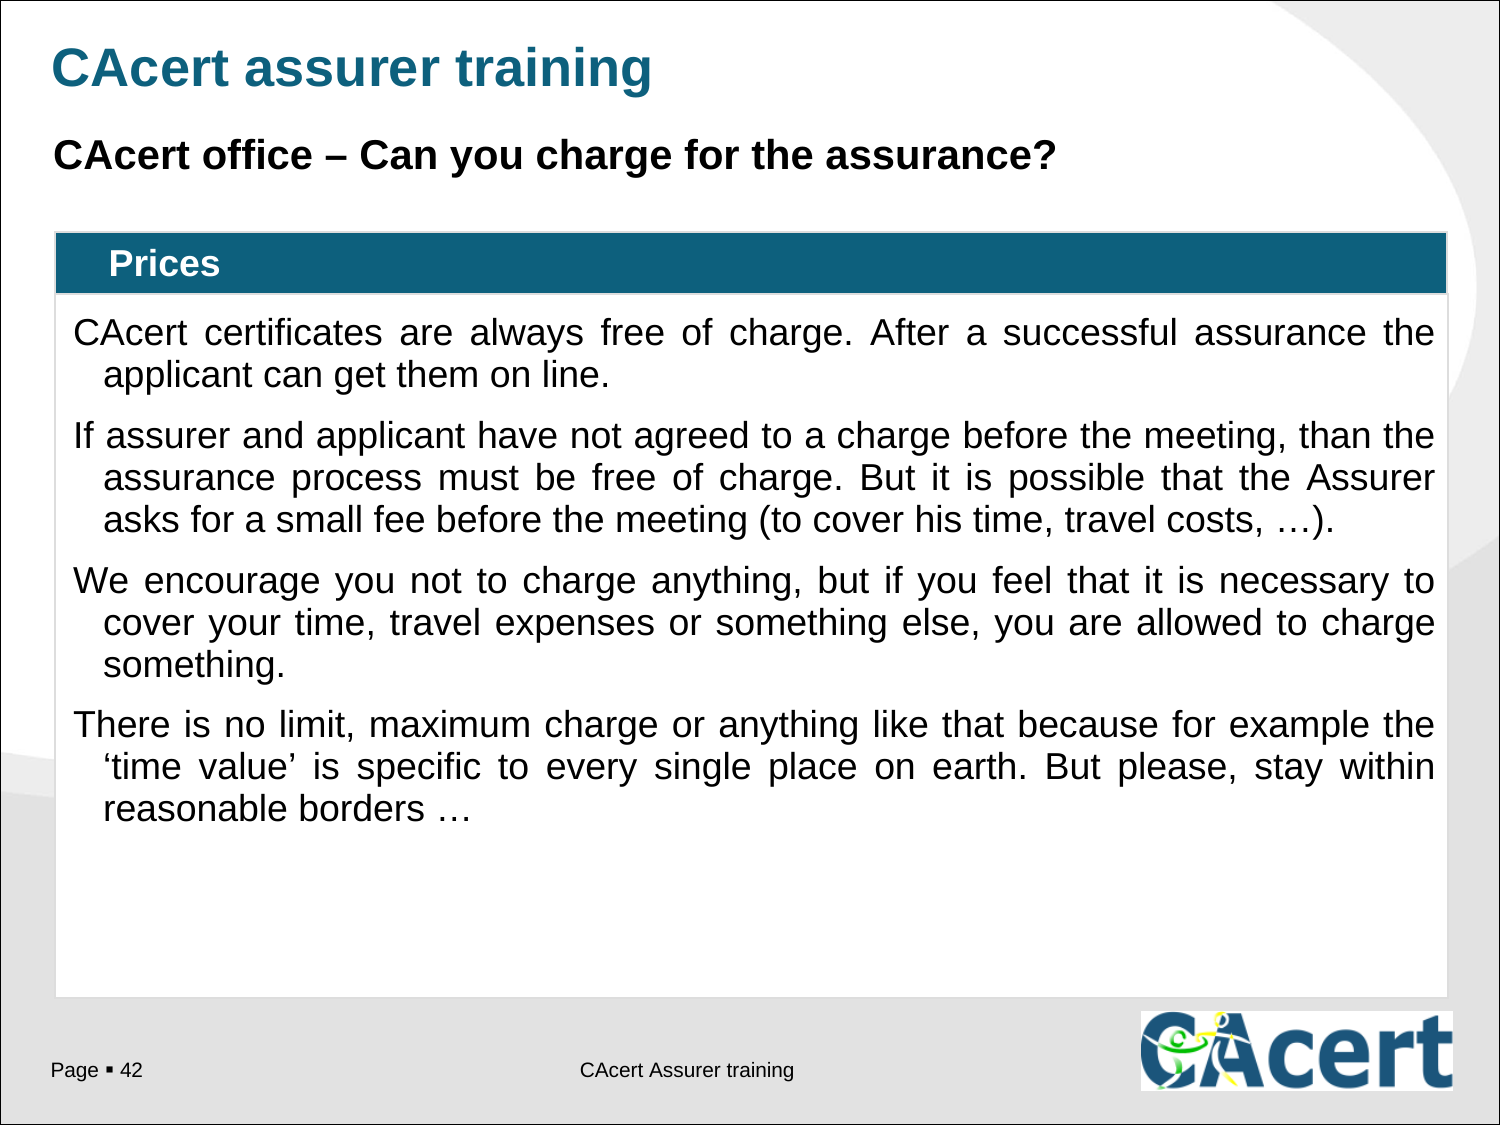

# CAcert assurer training
CAcert office – Can you charge for the assurance?
Prices
CAcert certificates are always free of charge. After a successful assurance the applicant can get them on line.
If assurer and applicant have not agreed to a charge before the meeting, than the assurance process must be free of charge. But it is possible that the Assurer asks for a small fee before the meeting (to cover his time, travel costs, …).
We encourage you not to charge anything, but if you feel that it is necessary to cover your time, travel expenses or something else, you are allowed to charge something.
There is no limit, maximum charge or anything like that because for example the ‘time value’ is specific to every single place on earth. But please, stay within reasonable borders …
CAcert Assurer training